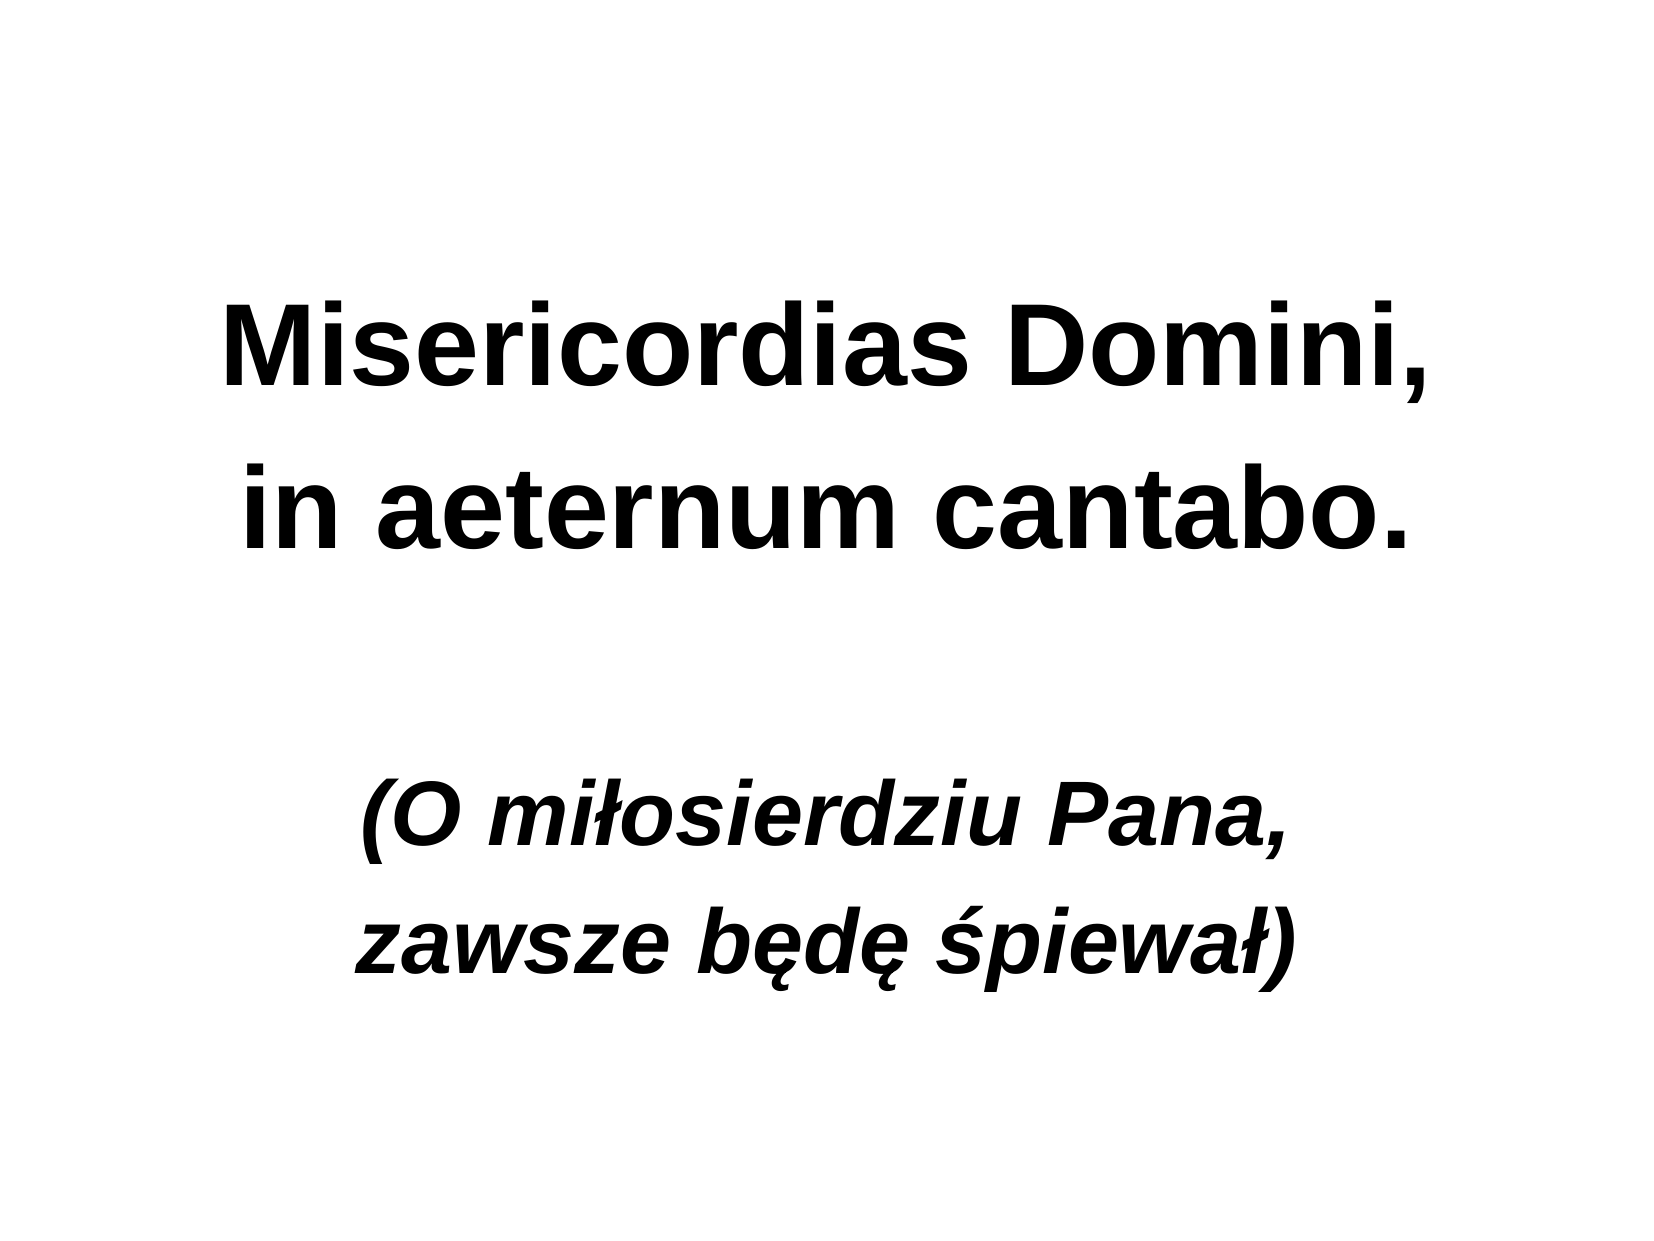

# Misericordias Domini,
in aeternum cantabo.
(O miłosierdziu Pana,
zawsze będę śpiewał)